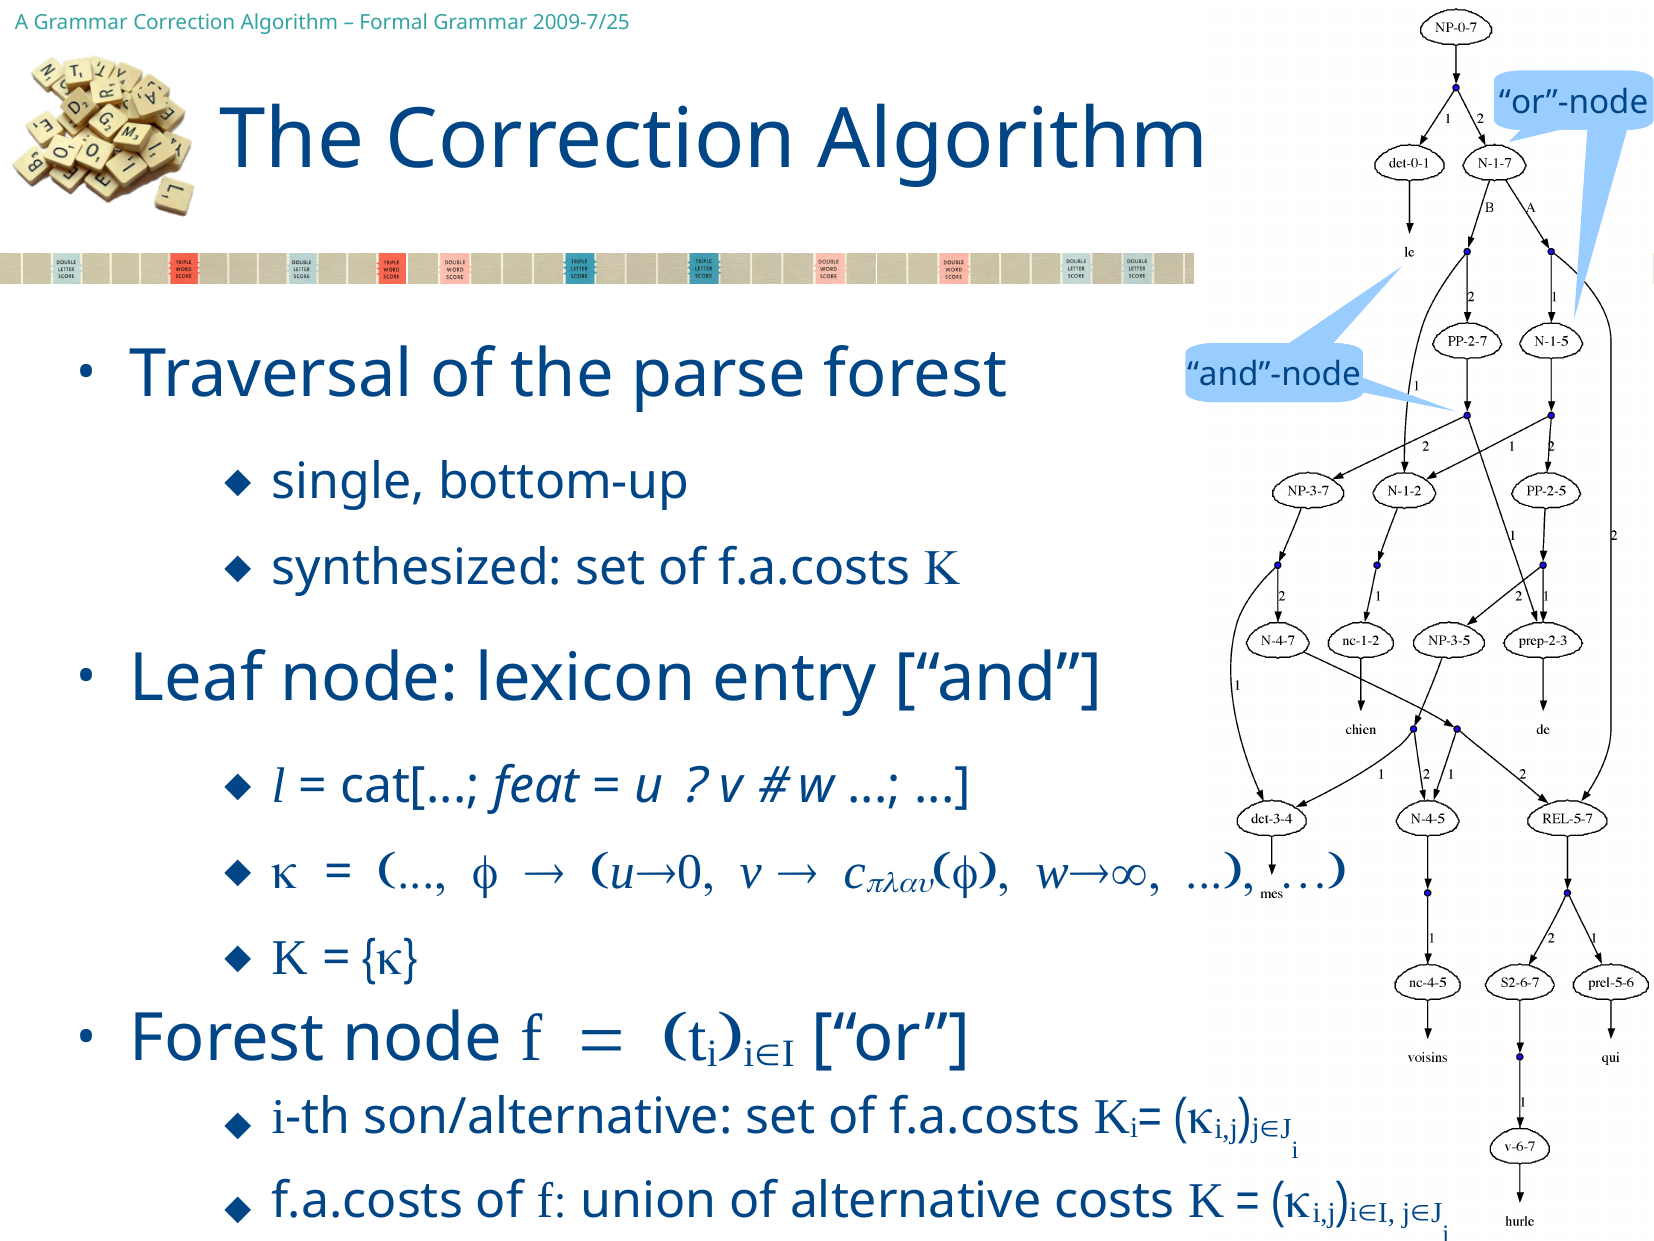

24
# The Correction Algorithm
“or”-node
“or”-node
Traversal of the parse forest
single, bottom-up
synthesized: set of f.a.costs K
Leaf node: lexicon entry [“and”]
l = cat[...; feat = u ? v # w ...; ...]
κ = (..., ϕ  (u0, v  cplau(ϕ), w∞, ...), …)
K = {κ}
Forest node f = (ti)i∈I [“or”]
i-th son/alternative: set of f.a.costs Ki= (κi,j)j∈Ji
f.a.costs of f: union of alternative costs K = (κi,j)i∈I, j∈Ji
“and”-node
“and”-node